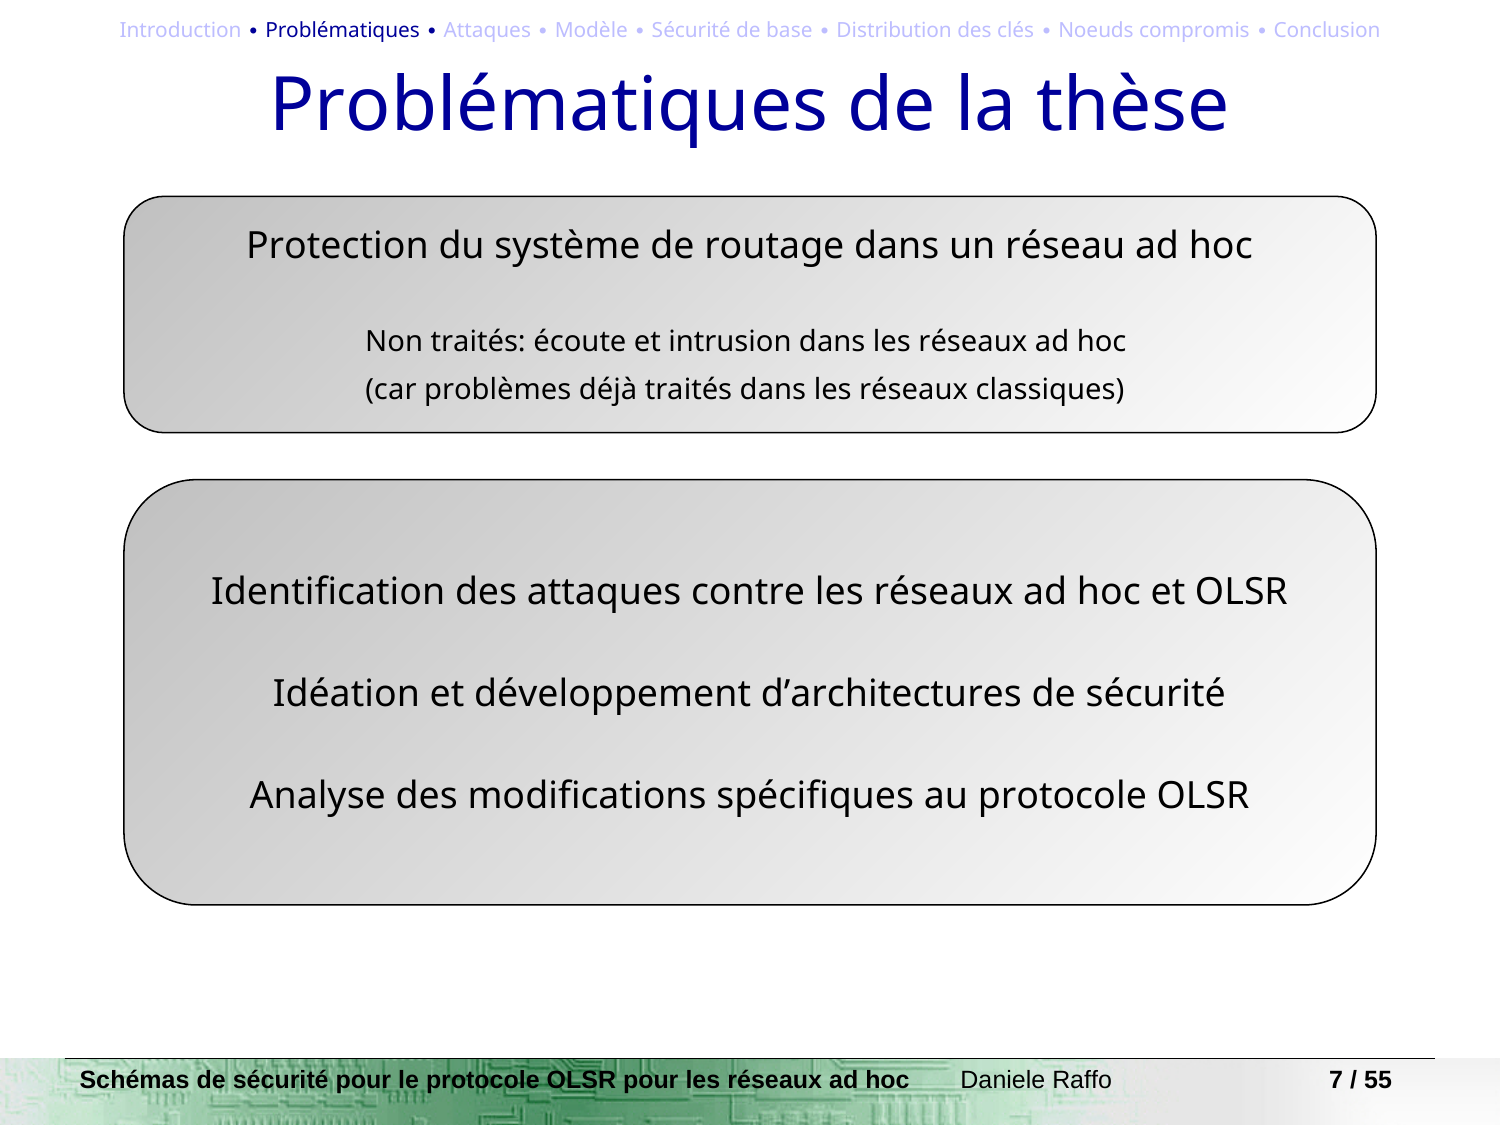

Introduction ∙ Problématiques ∙ Attaques ∙ Modèle ∙ Sécurité de base ∙ Distribution des clés ∙ Noeuds compromis ∙ Conclusion
Problématiques de la thèse
Protection du système de routage dans un réseau ad hoc
Non traités: écoute et intrusion dans les réseaux ad hoc
(car problèmes déjà traités dans les réseaux classiques)
Identification des attaques contre les réseaux ad hoc et OLSR
Idéation et développement d’architectures de sécurité
Analyse des modifications spécifiques au protocole OLSR
7
Schémas de sécurité pour le protocole OLSR pour les réseaux ad hoc Daniele Raffo